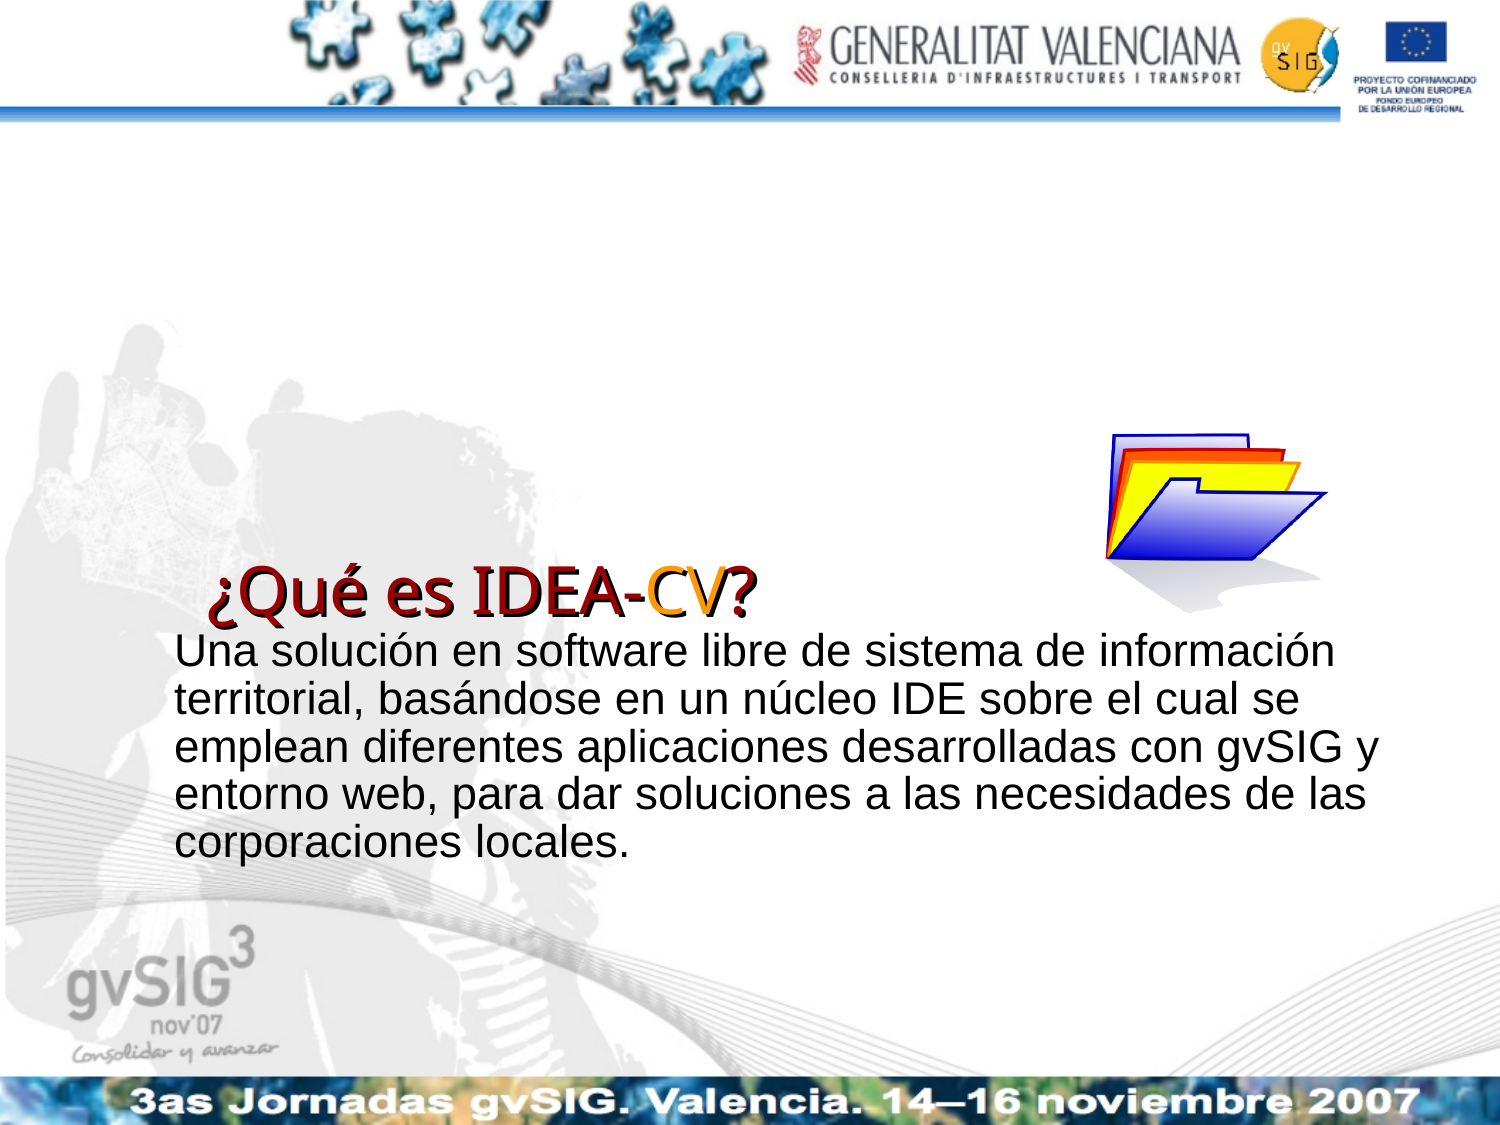

¿Qué es IDEA-CV?
Una solución en software libre de sistema de información territorial, basándose en un núcleo IDE sobre el cual se emplean diferentes aplicaciones desarrolladas con gvSIG y entorno web, para dar soluciones a las necesidades de las corporaciones locales.